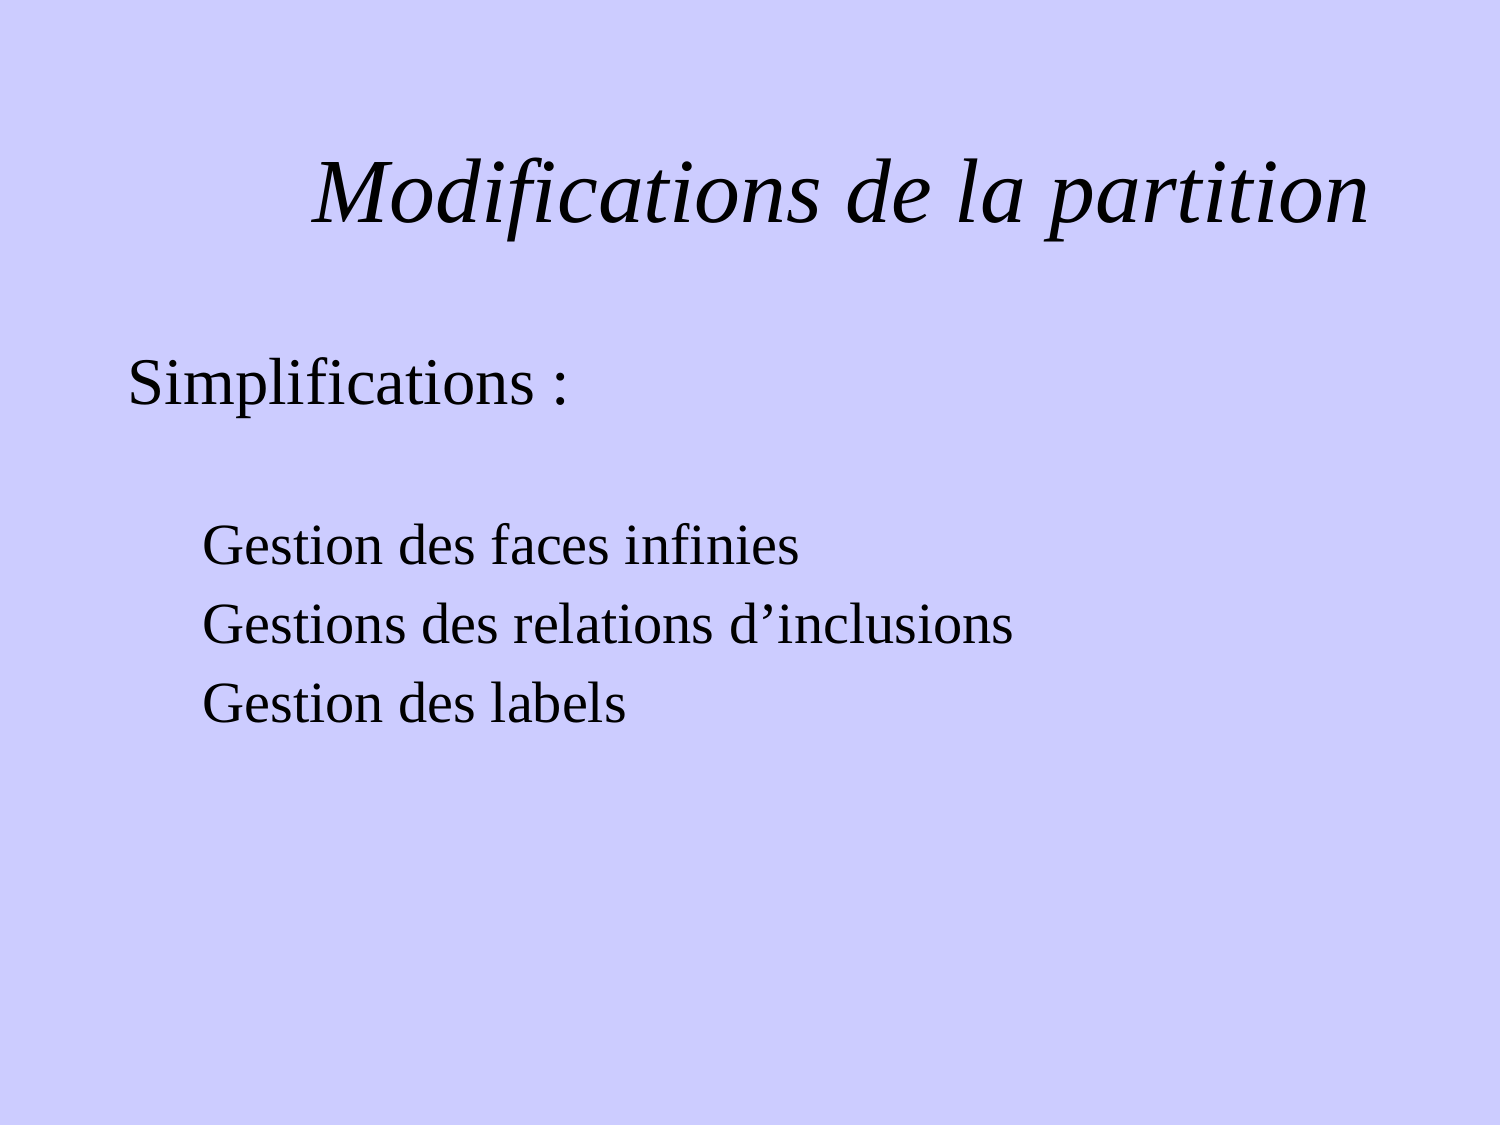

# Modifications de la partition
Simplifications :
Gestion des faces infinies
Gestions des relations d’inclusions
Gestion des labels